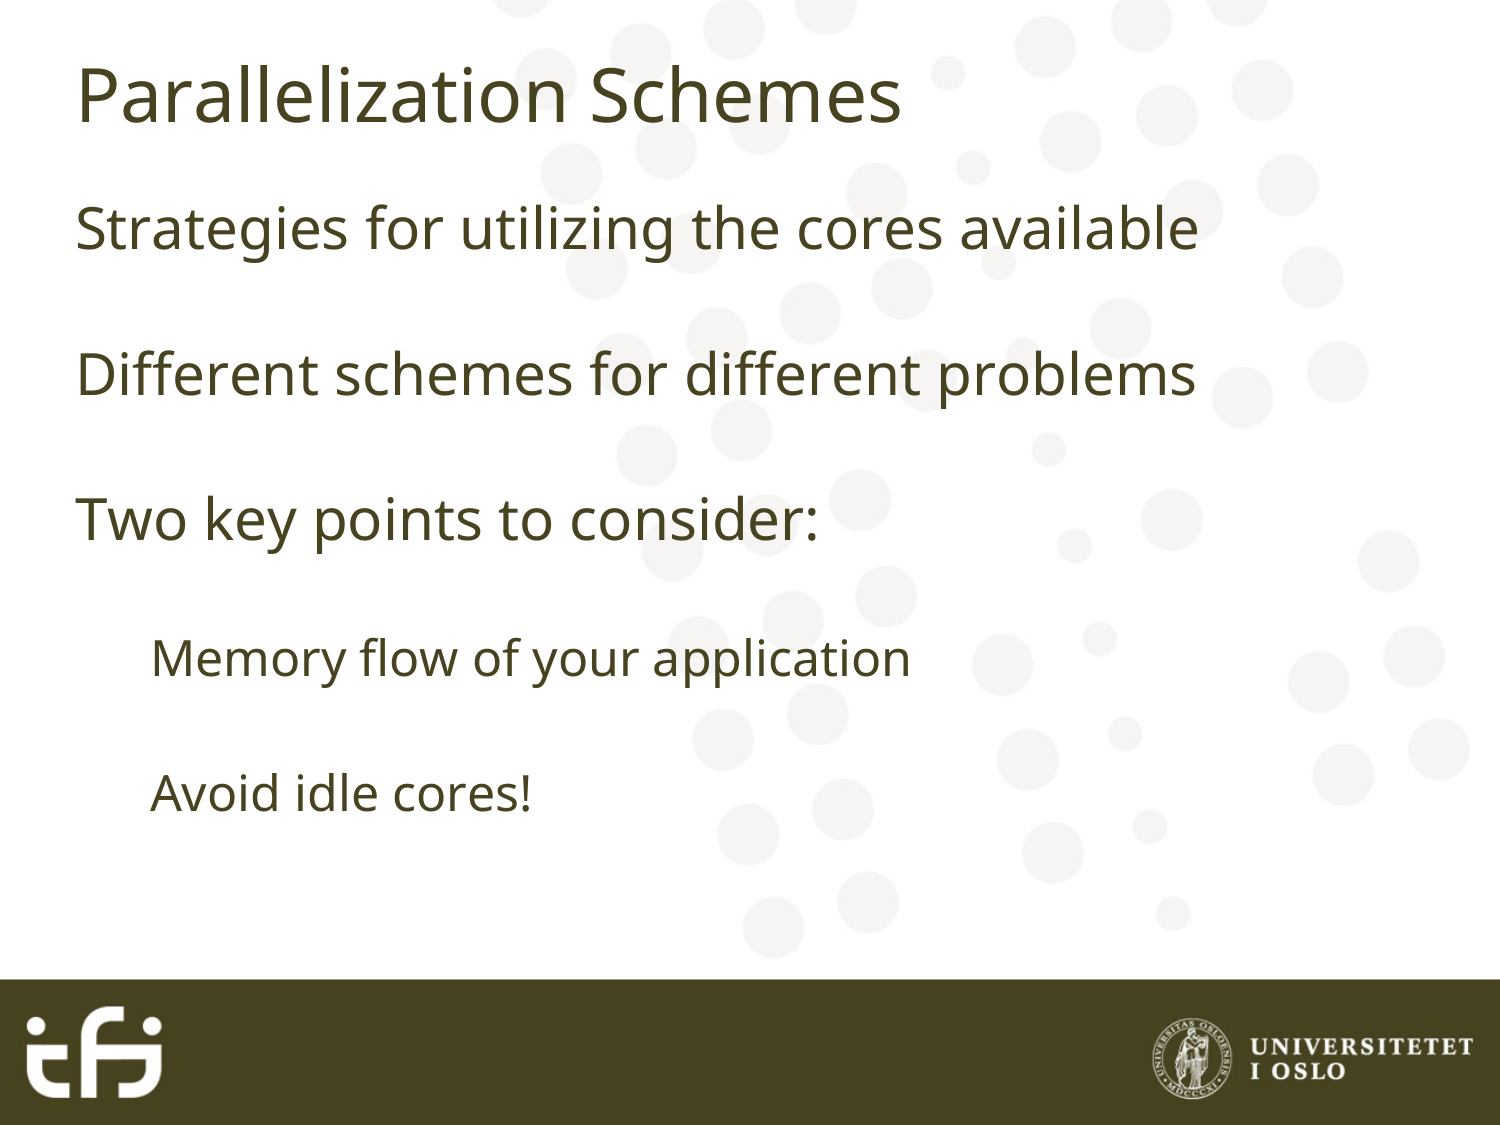

# Parallelization Schemes
Strategies for utilizing the cores available
Different schemes for different problems
Two key points to consider:
Memory flow of your application
Avoid idle cores!